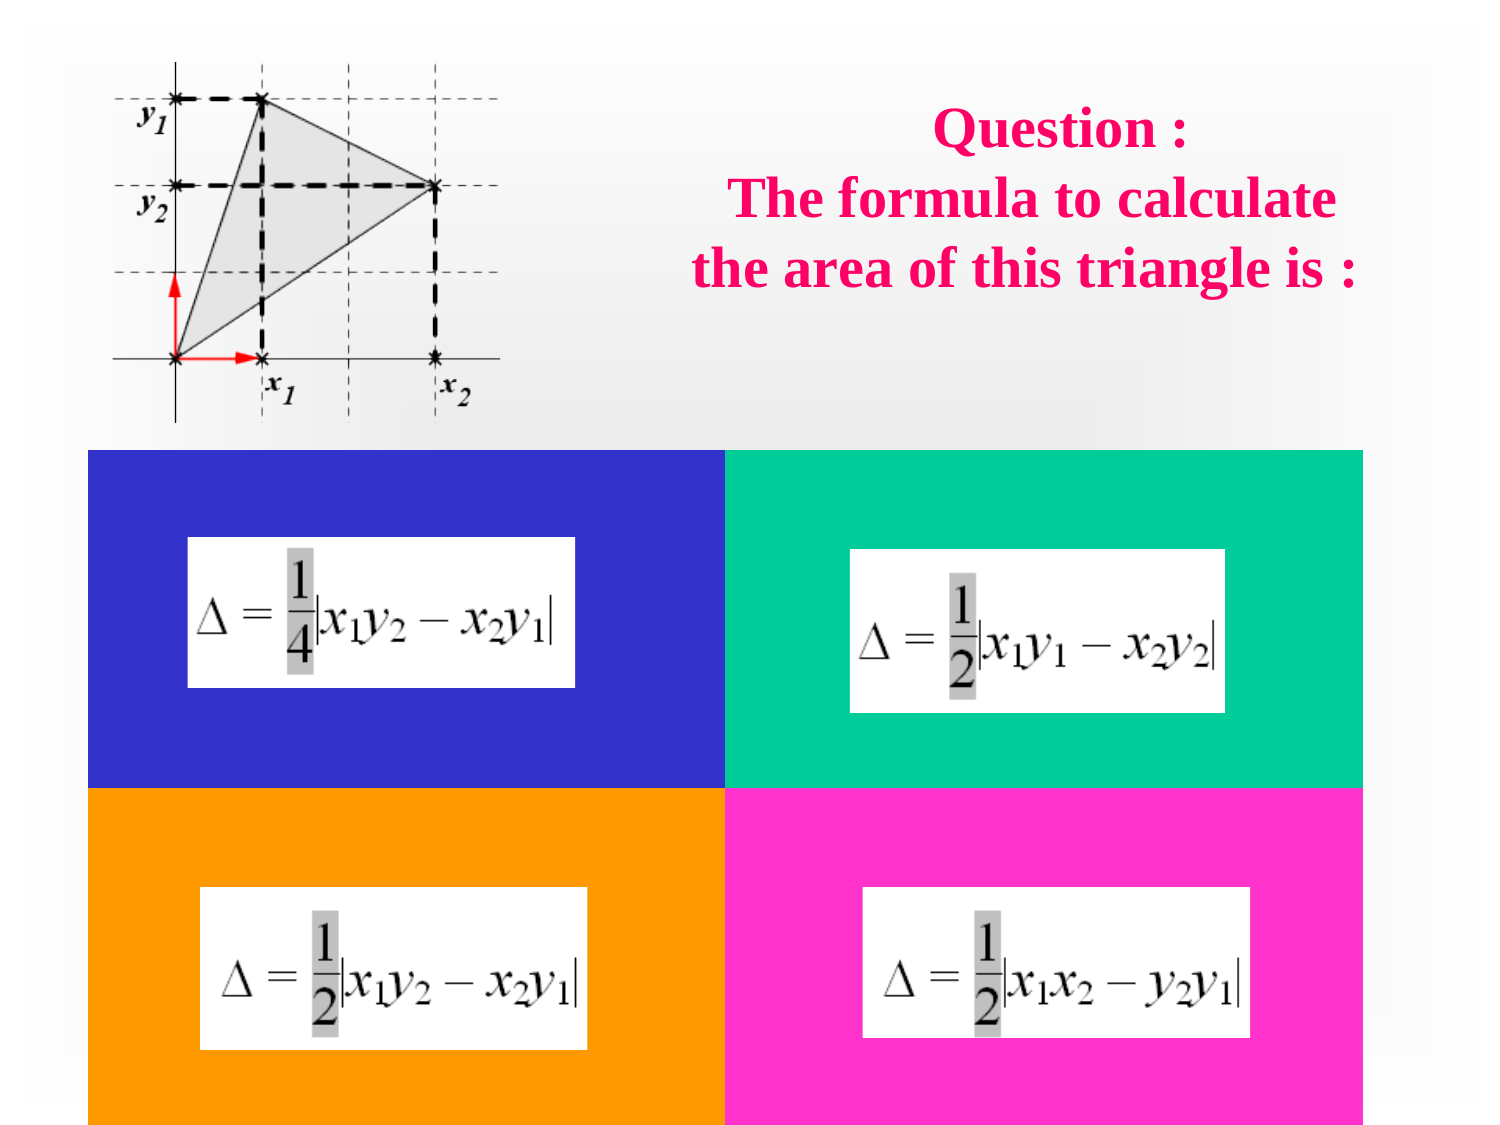

# Question : The formula to calculate the area of this triangle is :
| | |
| --- | --- |
| | |